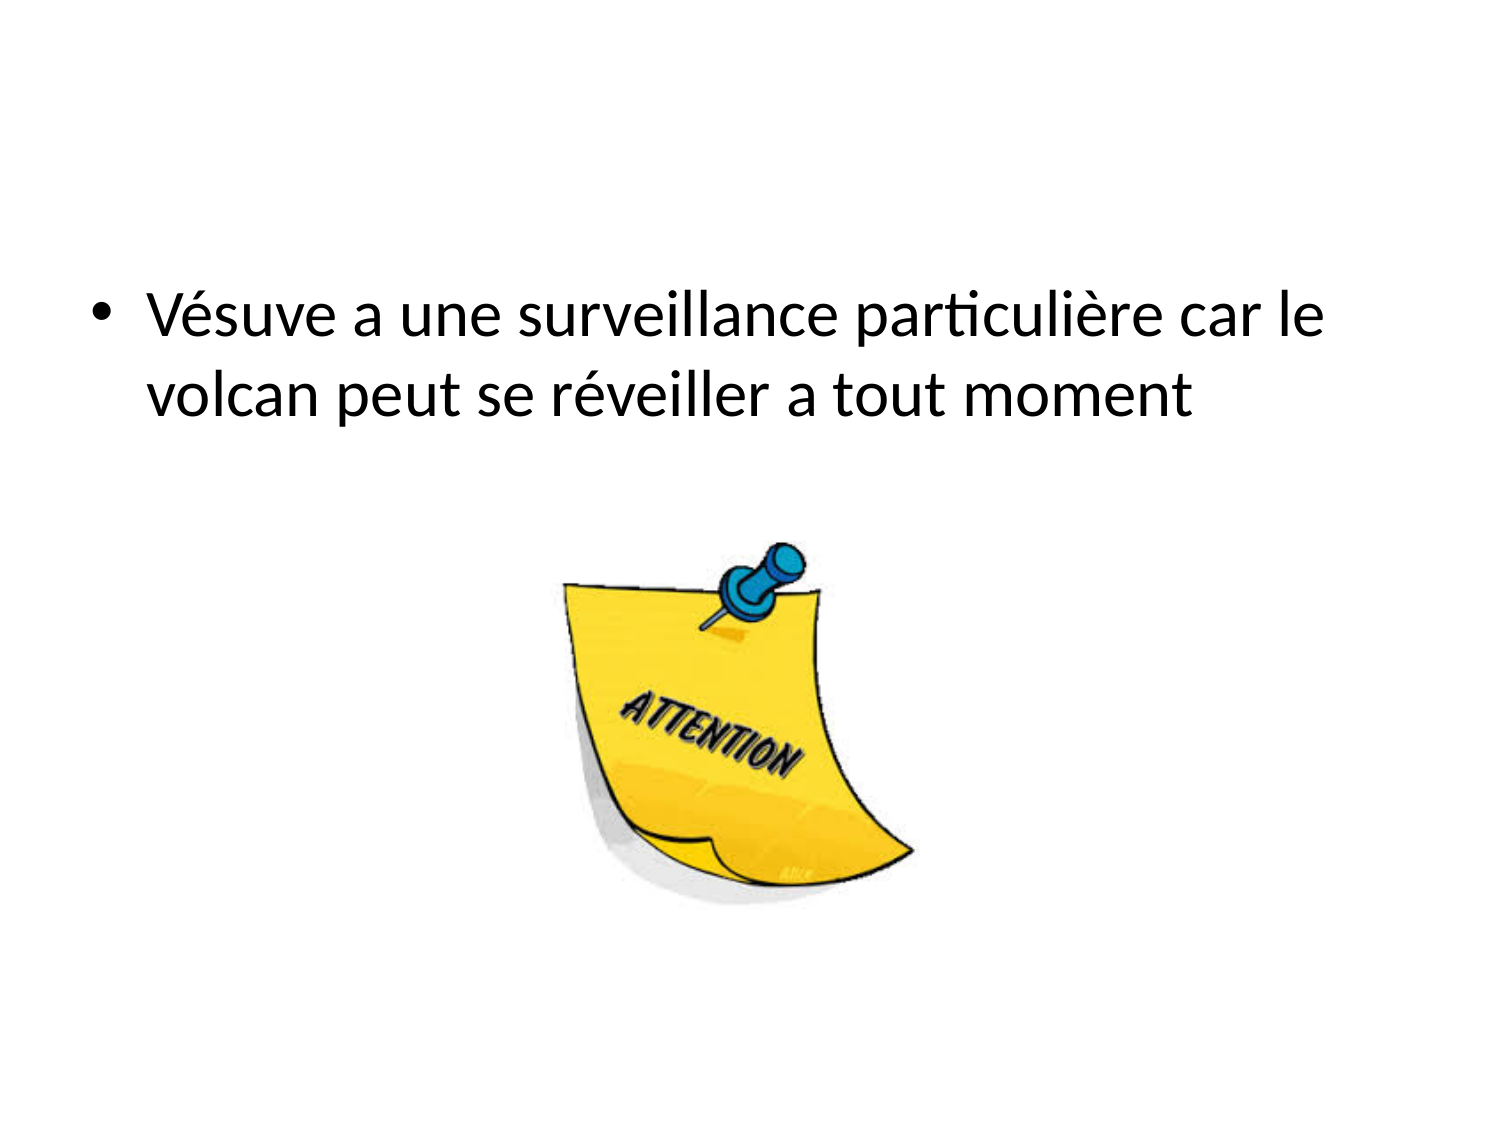

#
Vésuve a une surveillance particulière car le volcan peut se réveiller a tout moment